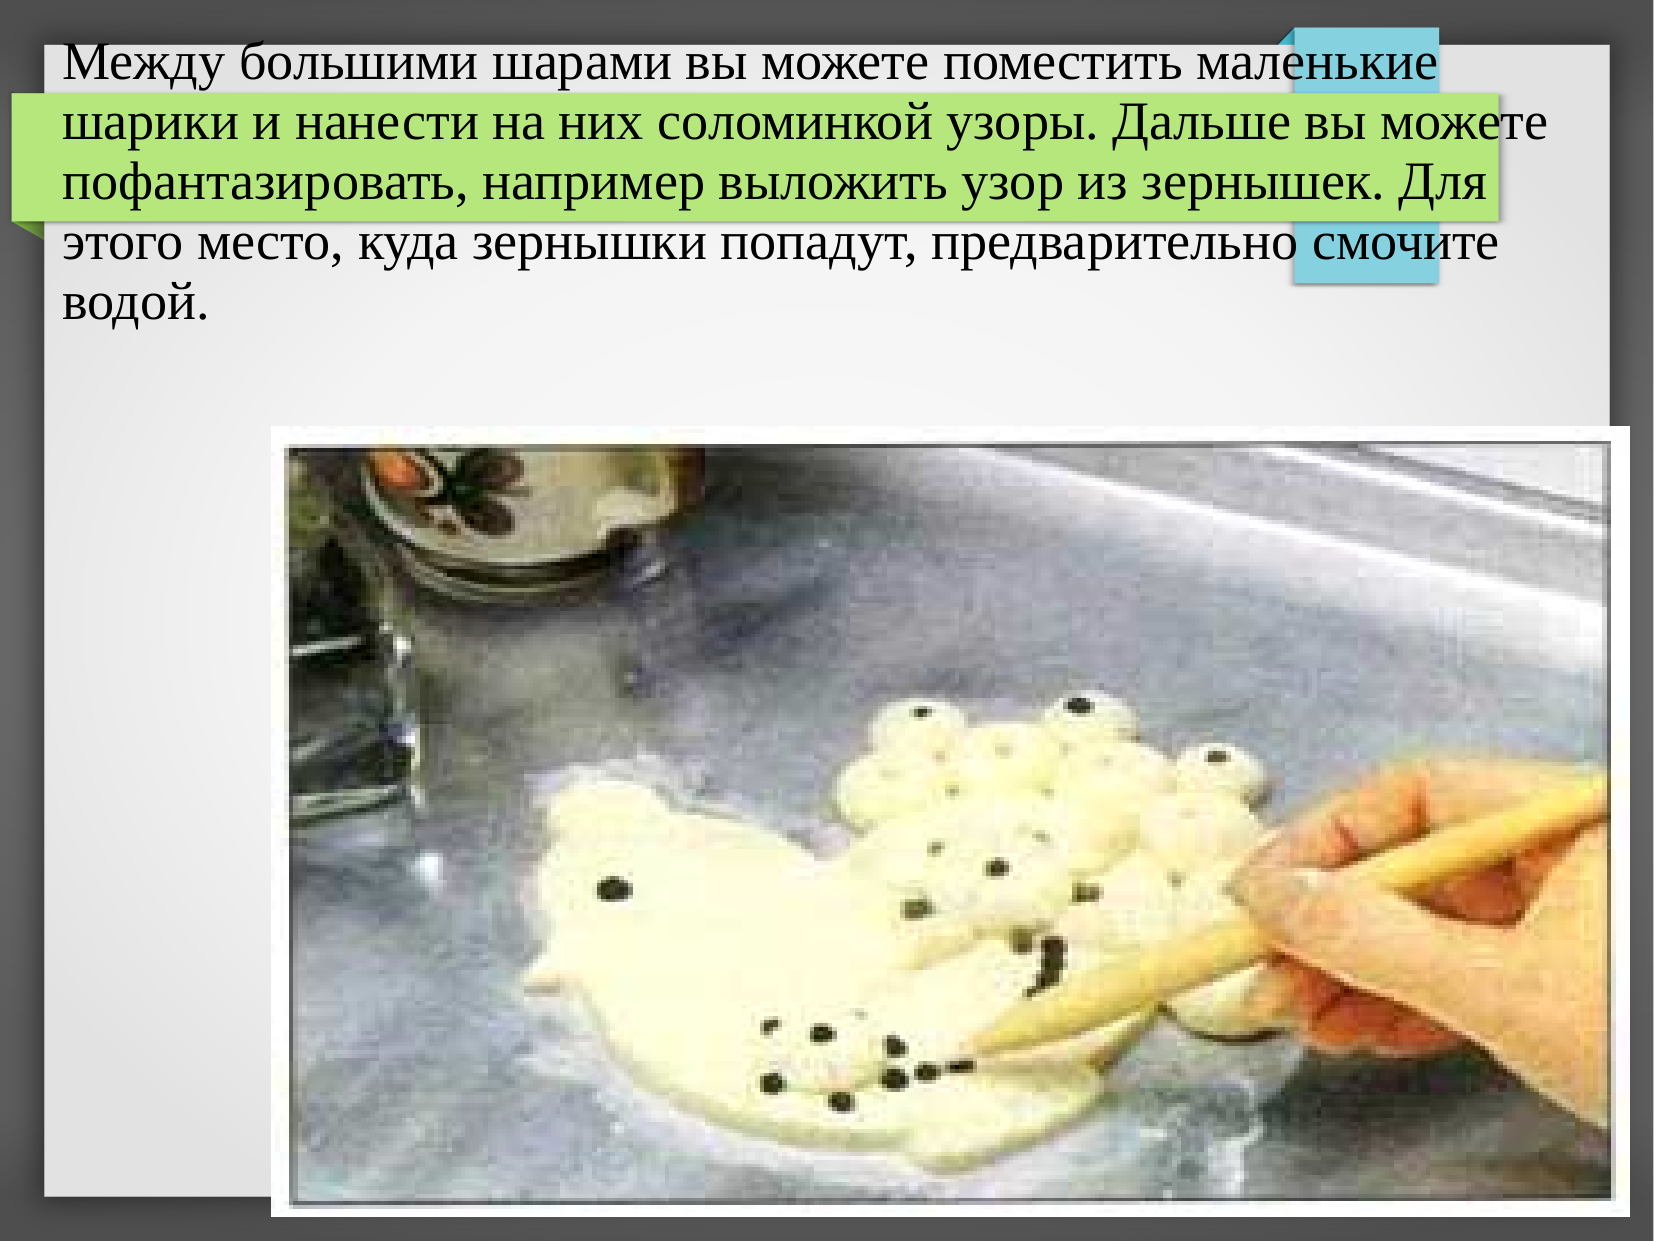

Между большими шарами вы можете поместить маленькие шарики и нанести на них соломинкой узоры. Дальше вы можете пофантазировать, например выложить узор из зернышек. Для этого место, куда зернышки попадут, предварительно смочите водой.
#